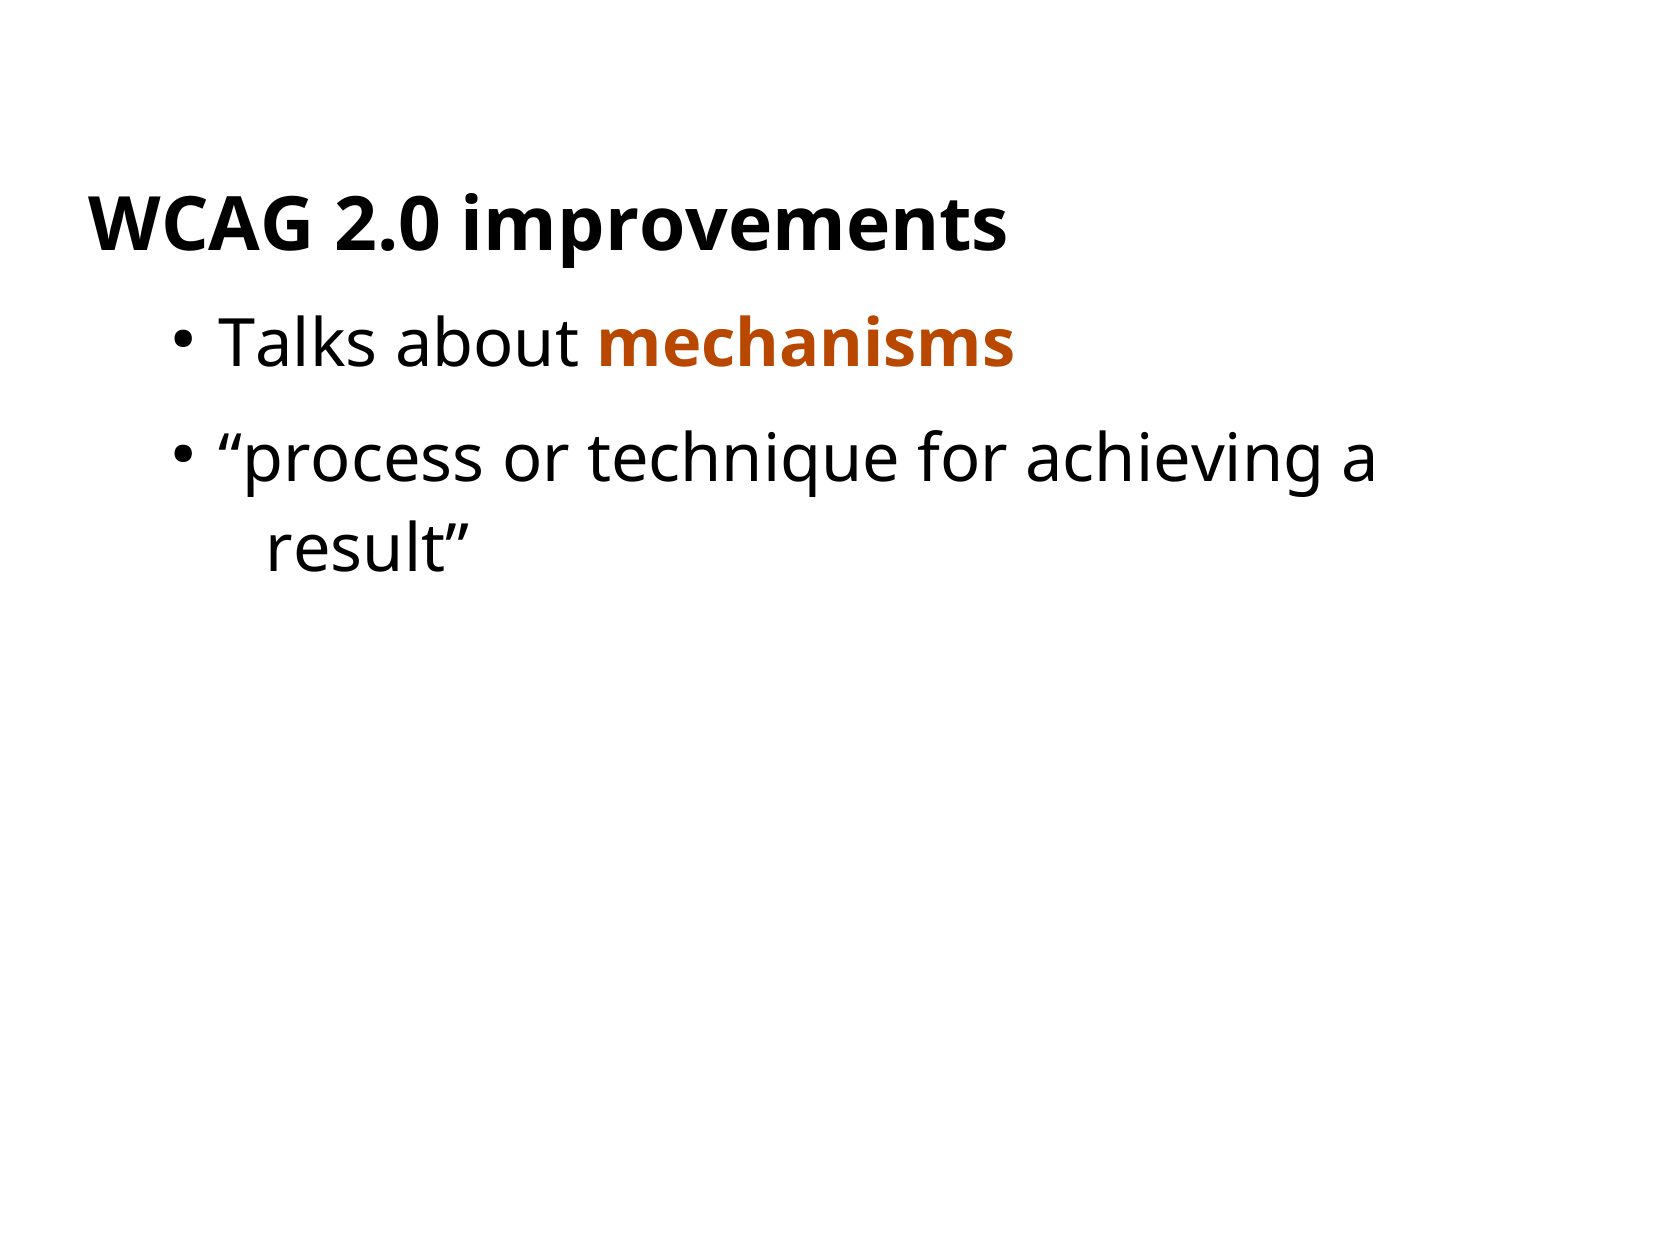

# WCAG 2.0 improvements
Talks about mechanisms
“process or technique for achieving a result”